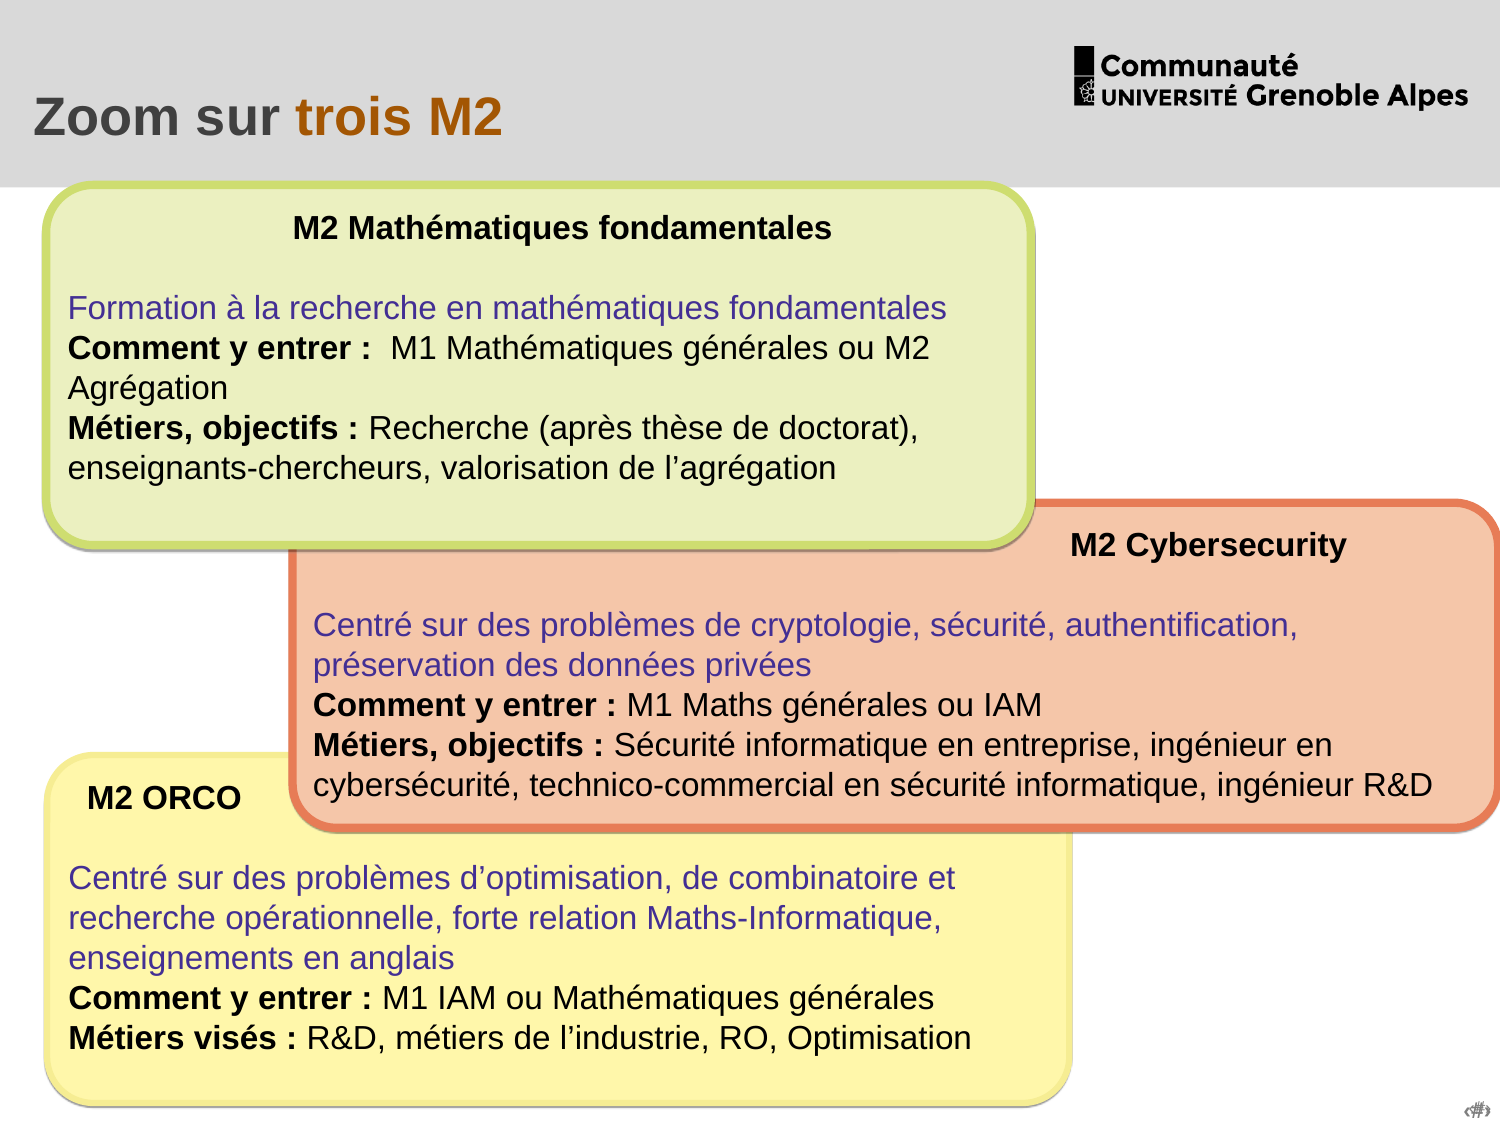

# Zoom sur trois M2
M2 Mathématiques fondamentales
Formation à la recherche en mathématiques fondamentales
Comment y entrer : M1 Mathématiques générales ou M2 Agrégation
Métiers, objectifs : Recherche (après thèse de doctorat), enseignants-chercheurs, valorisation de l’agrégation
 M2 Cybersecurity
Centré sur des problèmes de cryptologie, sécurité, authentification, préservation des données privées
Comment y entrer : M1 Maths générales ou IAM
Métiers, objectifs : Sécurité informatique en entreprise, ingénieur en cybersécurité, technico-commercial en sécurité informatique, ingénieur R&D
 M2 ORCO
Centré sur des problèmes d’optimisation, de combinatoire et recherche opérationnelle, forte relation Maths-Informatique, enseignements en anglais
Comment y entrer : M1 IAM ou Mathématiques générales
Métiers visés : R&D, métiers de l’industrie, RO, Optimisation